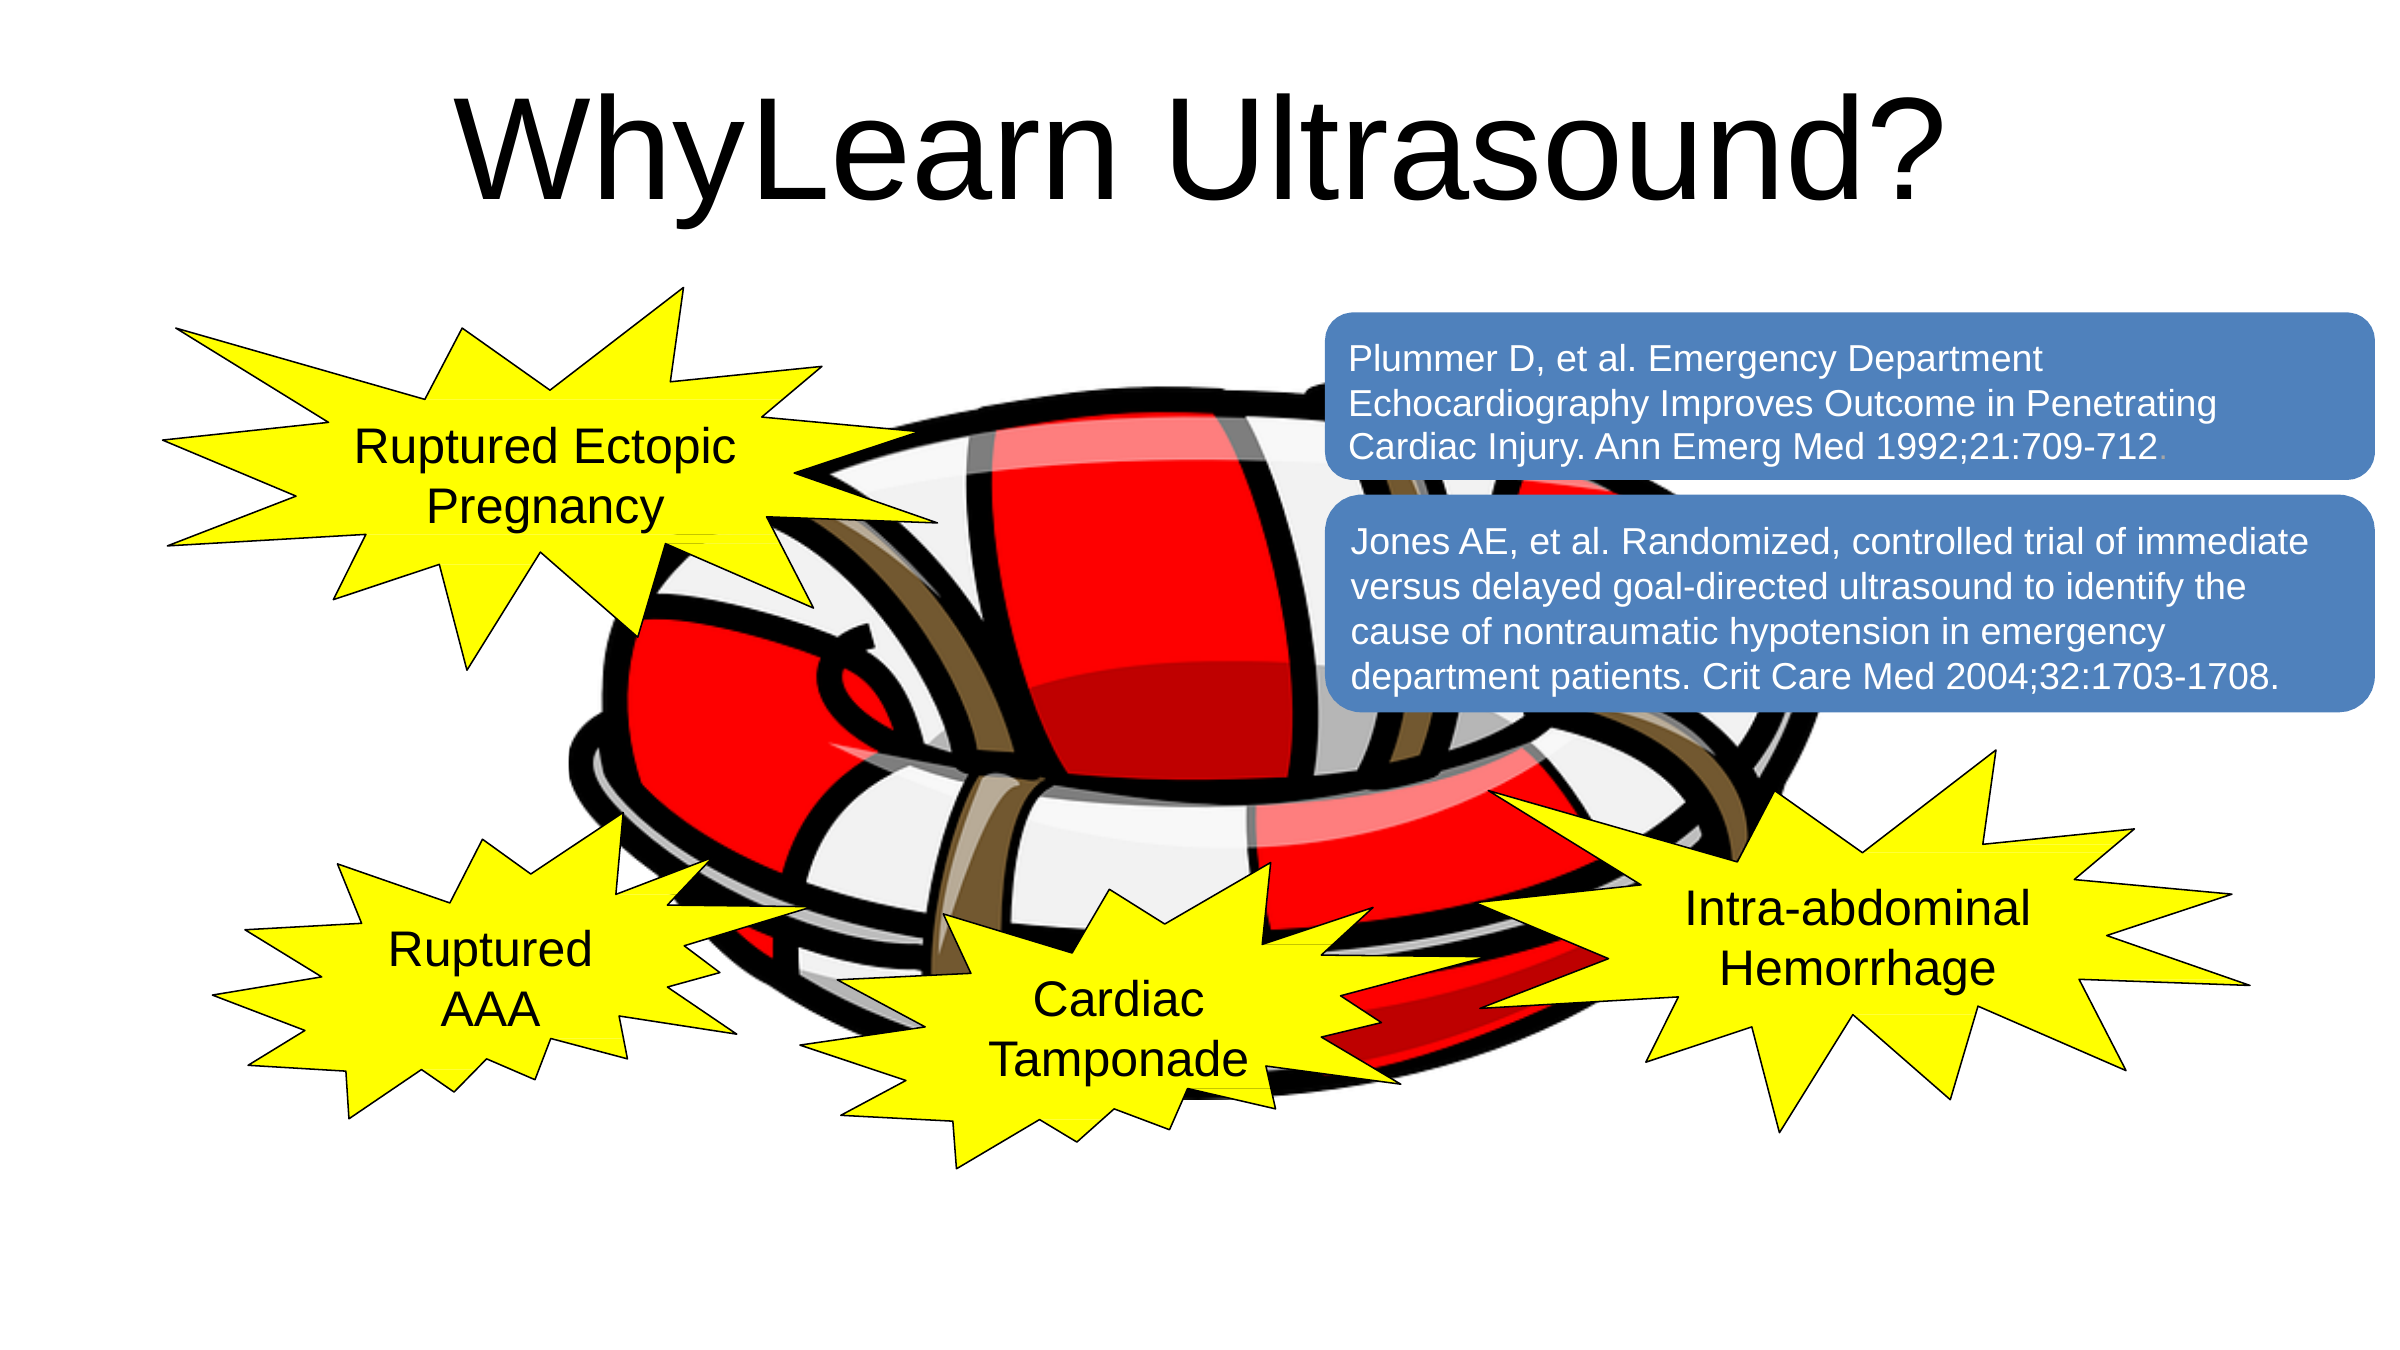

# Why	Learn Ultrasound?
Plummer D, et al. Emergency Department Echocardiography Improves Outcome in Penetrating
Ruptured Ectopic Pregnancy
Cardiac Injury. Ann Emerg Med 1992;21:709-712.
Jones AE, et al. Randomized, controlled trial of immediate versus delayed goal-directed ultrasound to identify the cause of nontraumatic hypotension in emergency department patients. Crit Care Med 2004;32:1703-1708.
Intra-abdominal Hemorrhage
Ruptured
AAA
Cardiac
Tamponade